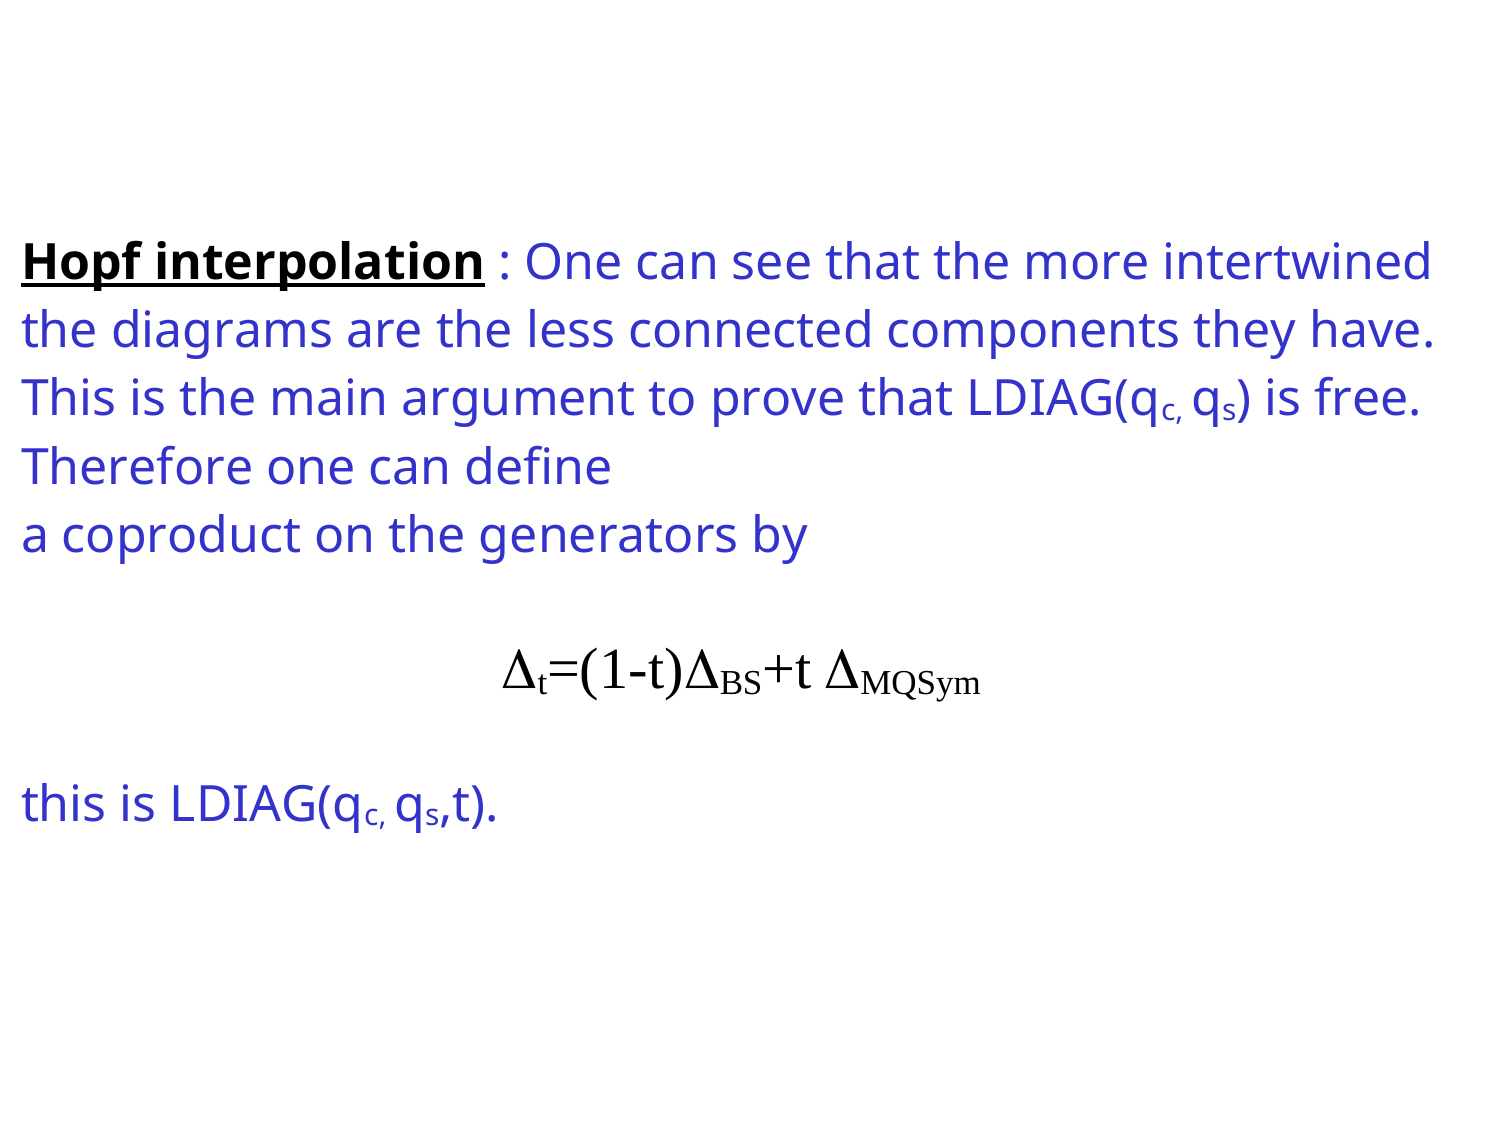

Hopf interpolation : One can see that the more intertwined the diagrams are the less connected components they have. This is the main argument to prove that LDIAG(qc, qs) is free. Therefore one can define
a coproduct on the generators by
t=(1-t)BS+t MQSym
this is LDIAG(qc, qs,t).